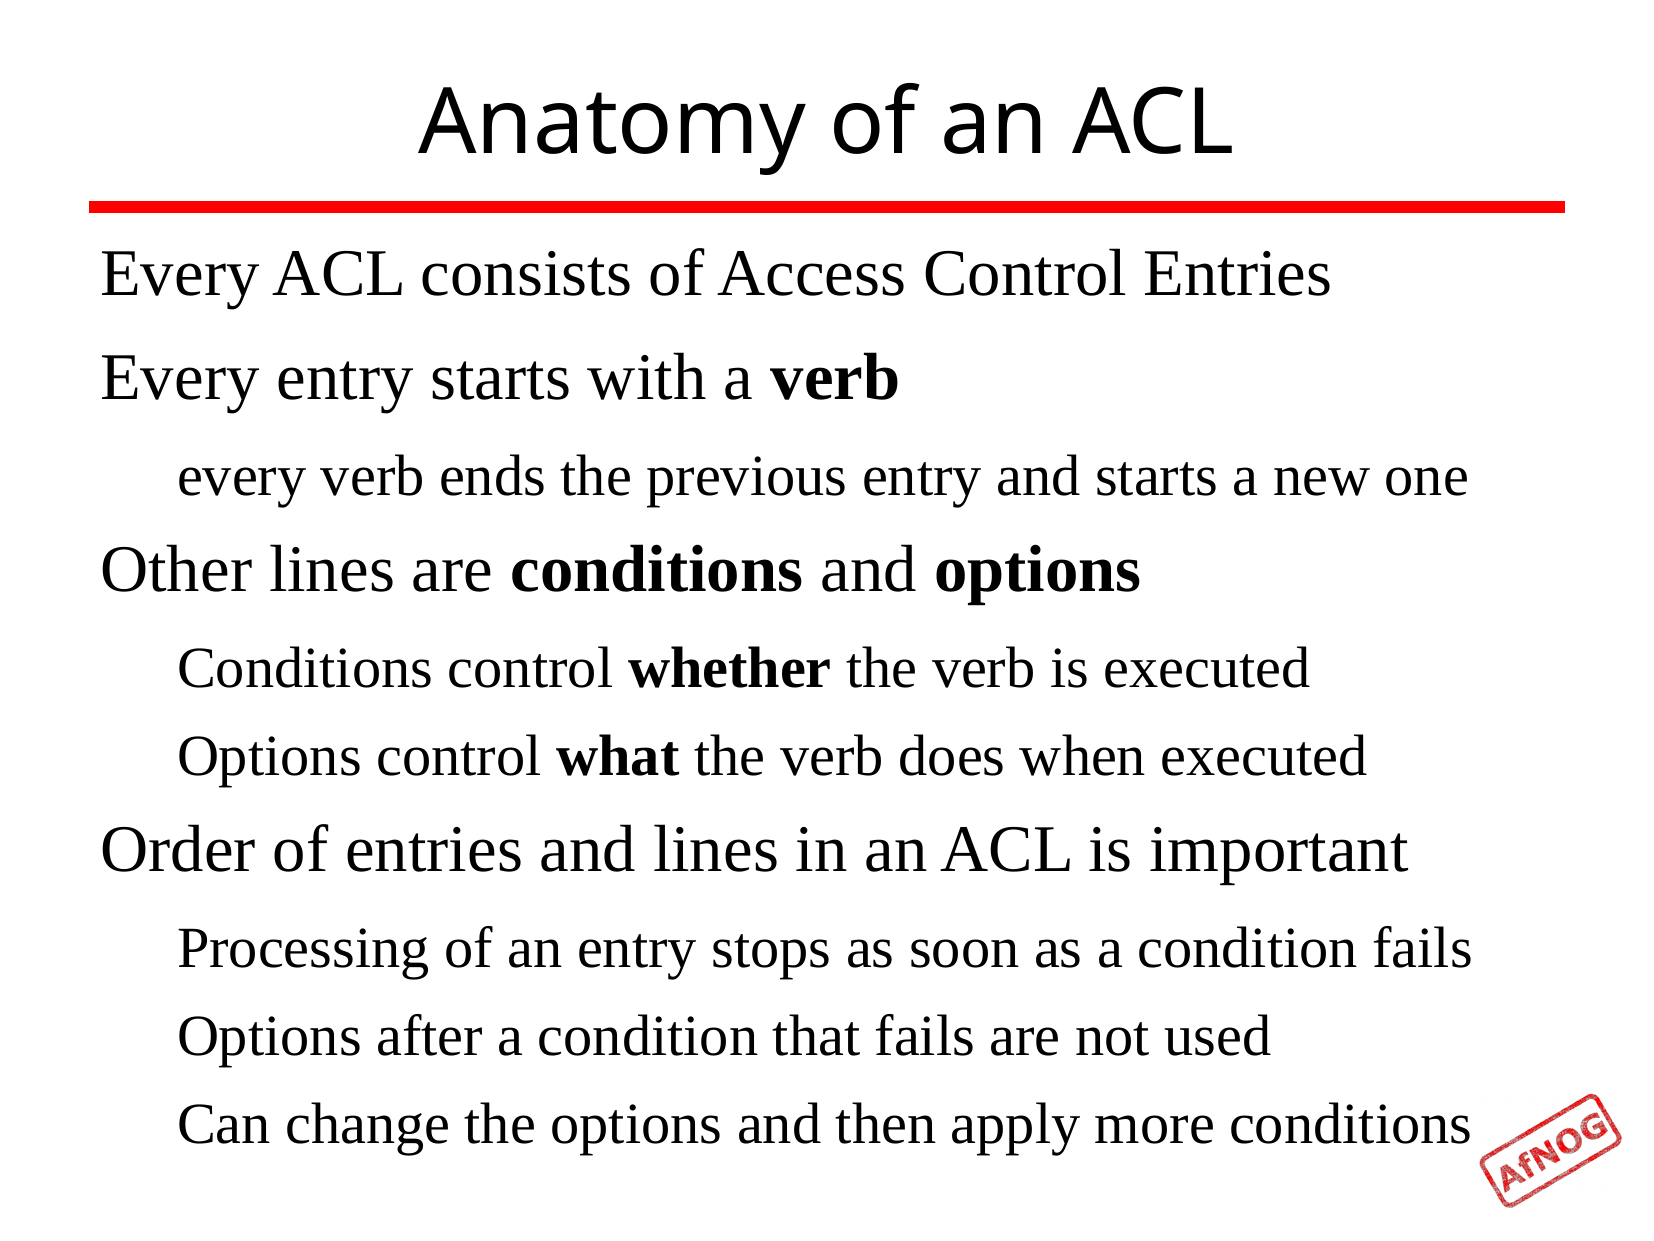

# Anatomy of an ACL
Every ACL consists of Access Control Entries
Every entry starts with a verb
every verb ends the previous entry and starts a new one
Other lines are conditions and options
Conditions control whether the verb is executed
Options control what the verb does when executed
Order of entries and lines in an ACL is important
Processing of an entry stops as soon as a condition fails
Options after a condition that fails are not used
Can change the options and then apply more conditions